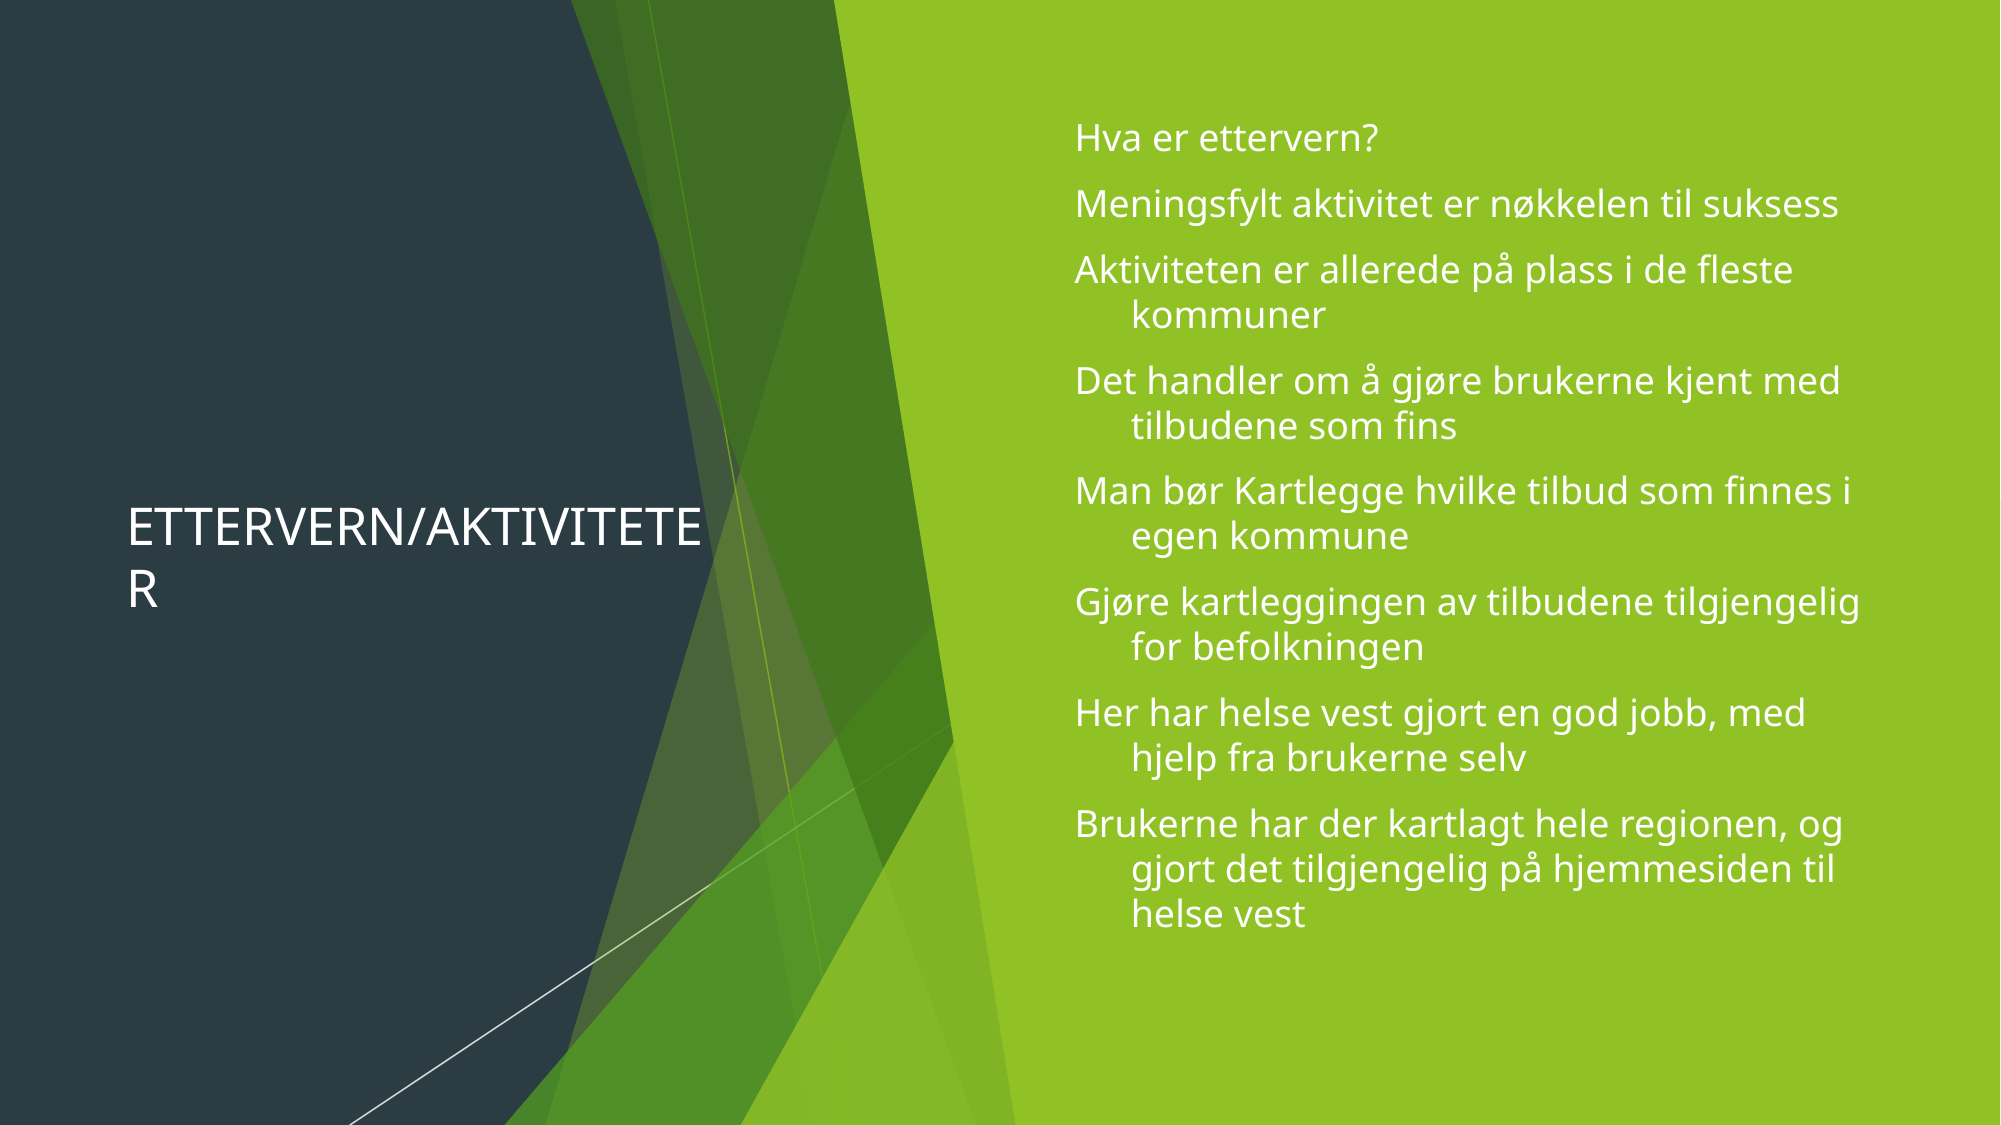

# ETTERVERN/AKTIVITETER
Hva er ettervern?
Meningsfylt aktivitet er nøkkelen til suksess
Aktiviteten er allerede på plass i de fleste kommuner
Det handler om å gjøre brukerne kjent med tilbudene som fins
Man bør Kartlegge hvilke tilbud som finnes i egen kommune
Gjøre kartleggingen av tilbudene tilgjengelig for befolkningen
Her har helse vest gjort en god jobb, med hjelp fra brukerne selv
Brukerne har der kartlagt hele regionen, og gjort det tilgjengelig på hjemmesiden til helse vest